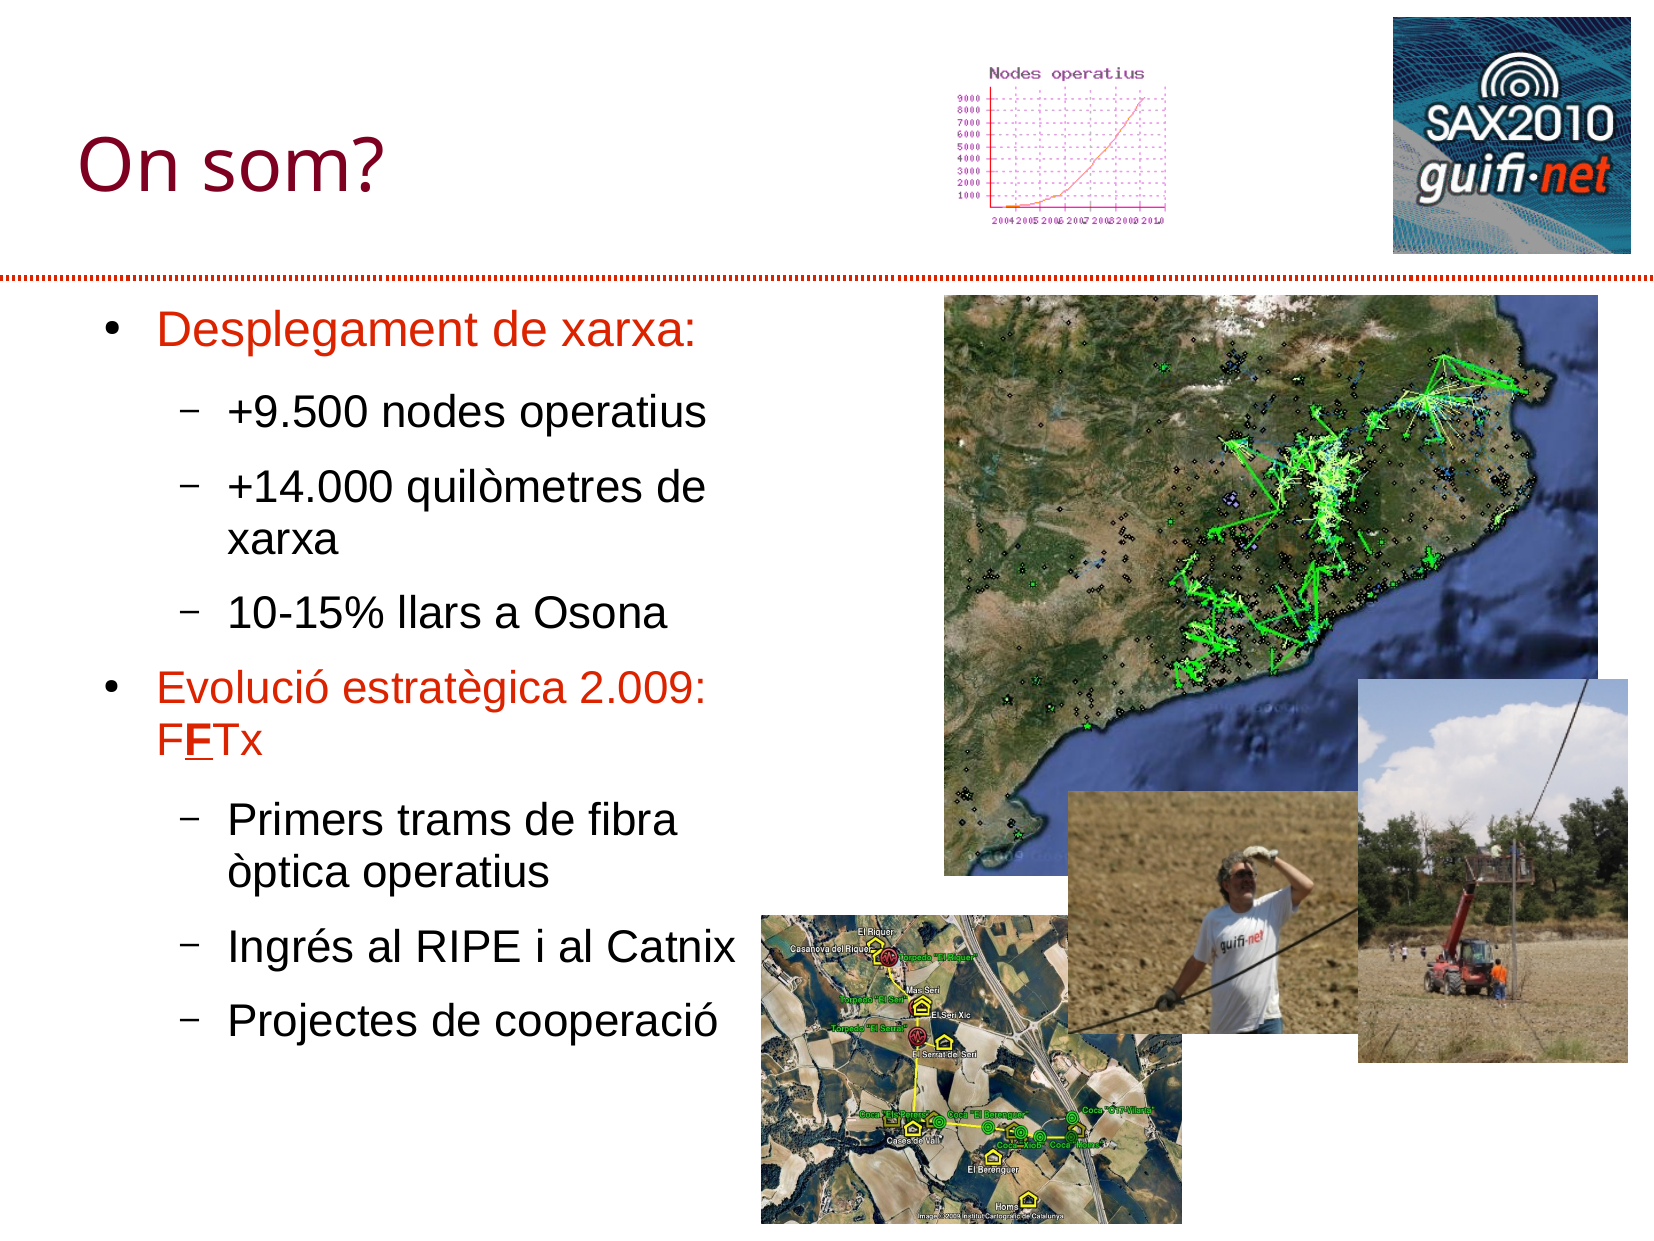

# On som?
Desplegament de xarxa:
+9.500 nodes operatius
+14.000 quilòmetres de xarxa
10-15% llars a Osona
Evolució estratègica 2.009: FFTx
Primers trams de fibra òptica operatius
Ingrés al RIPE i al Catnix
Projectes de cooperació